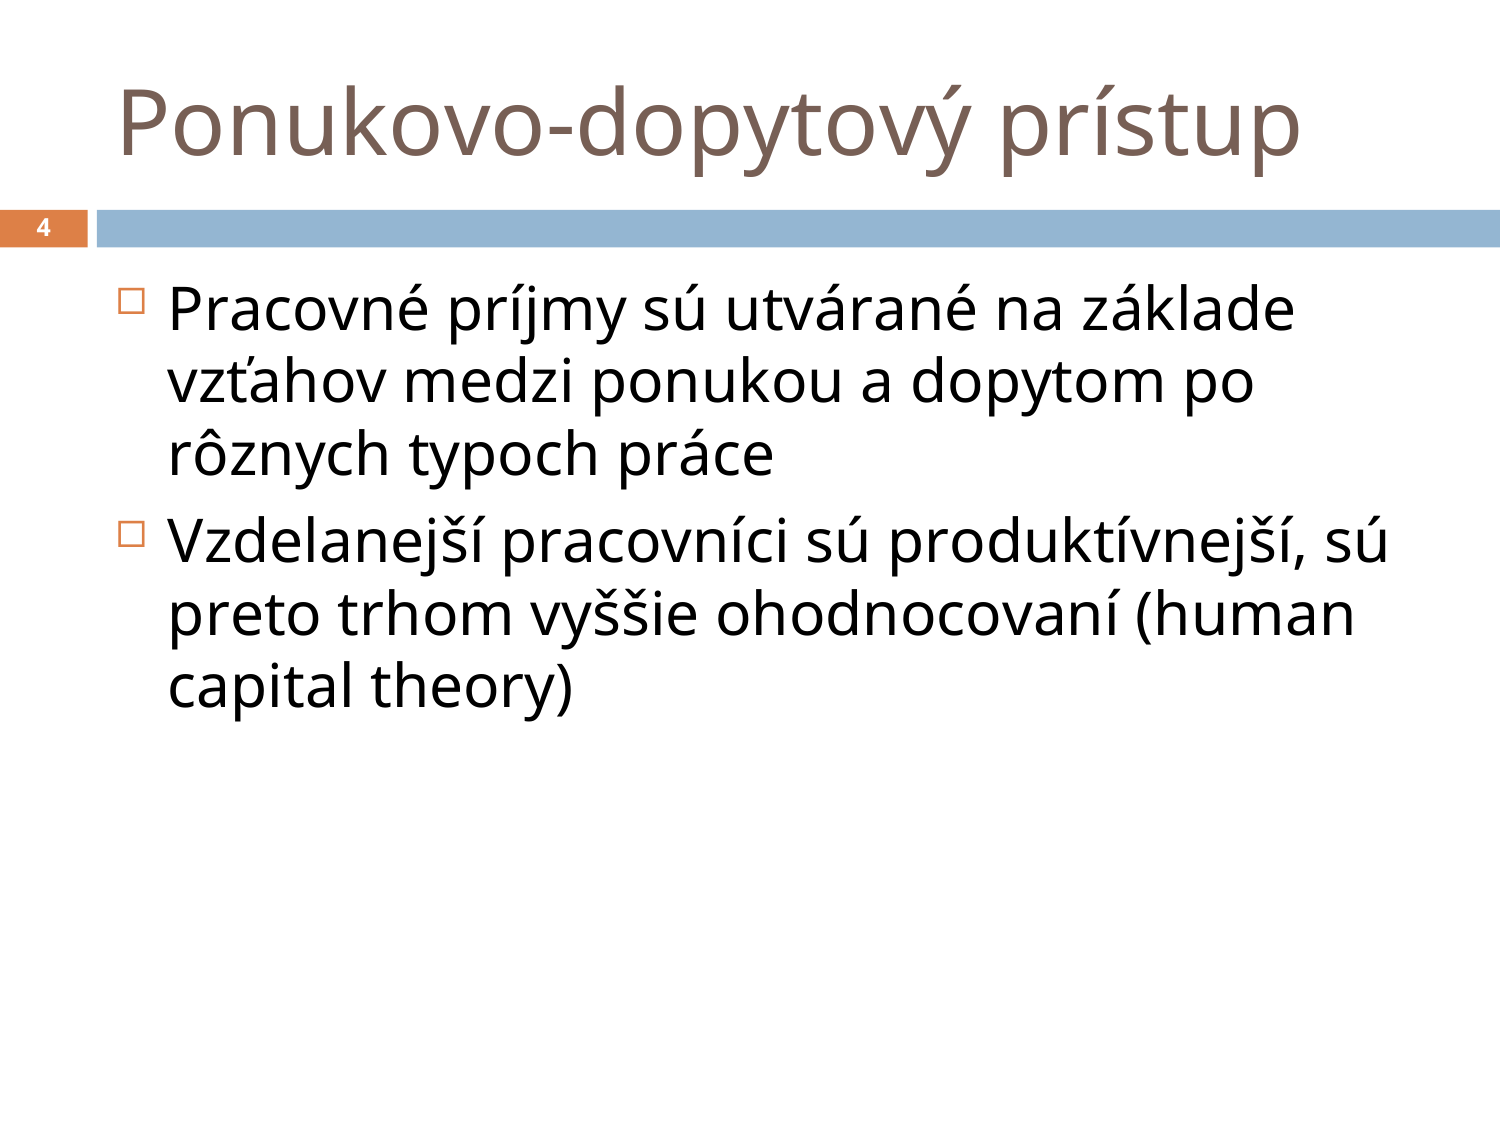

# Ponukovo-dopytový prístup
Pracovné príjmy sú utvárané na základe vzťahov medzi ponukou a dopytom po rôznych typoch práce
Vzdelanejší pracovníci sú produktívnejší, sú preto trhom vyššie ohodnocovaní (human capital theory)